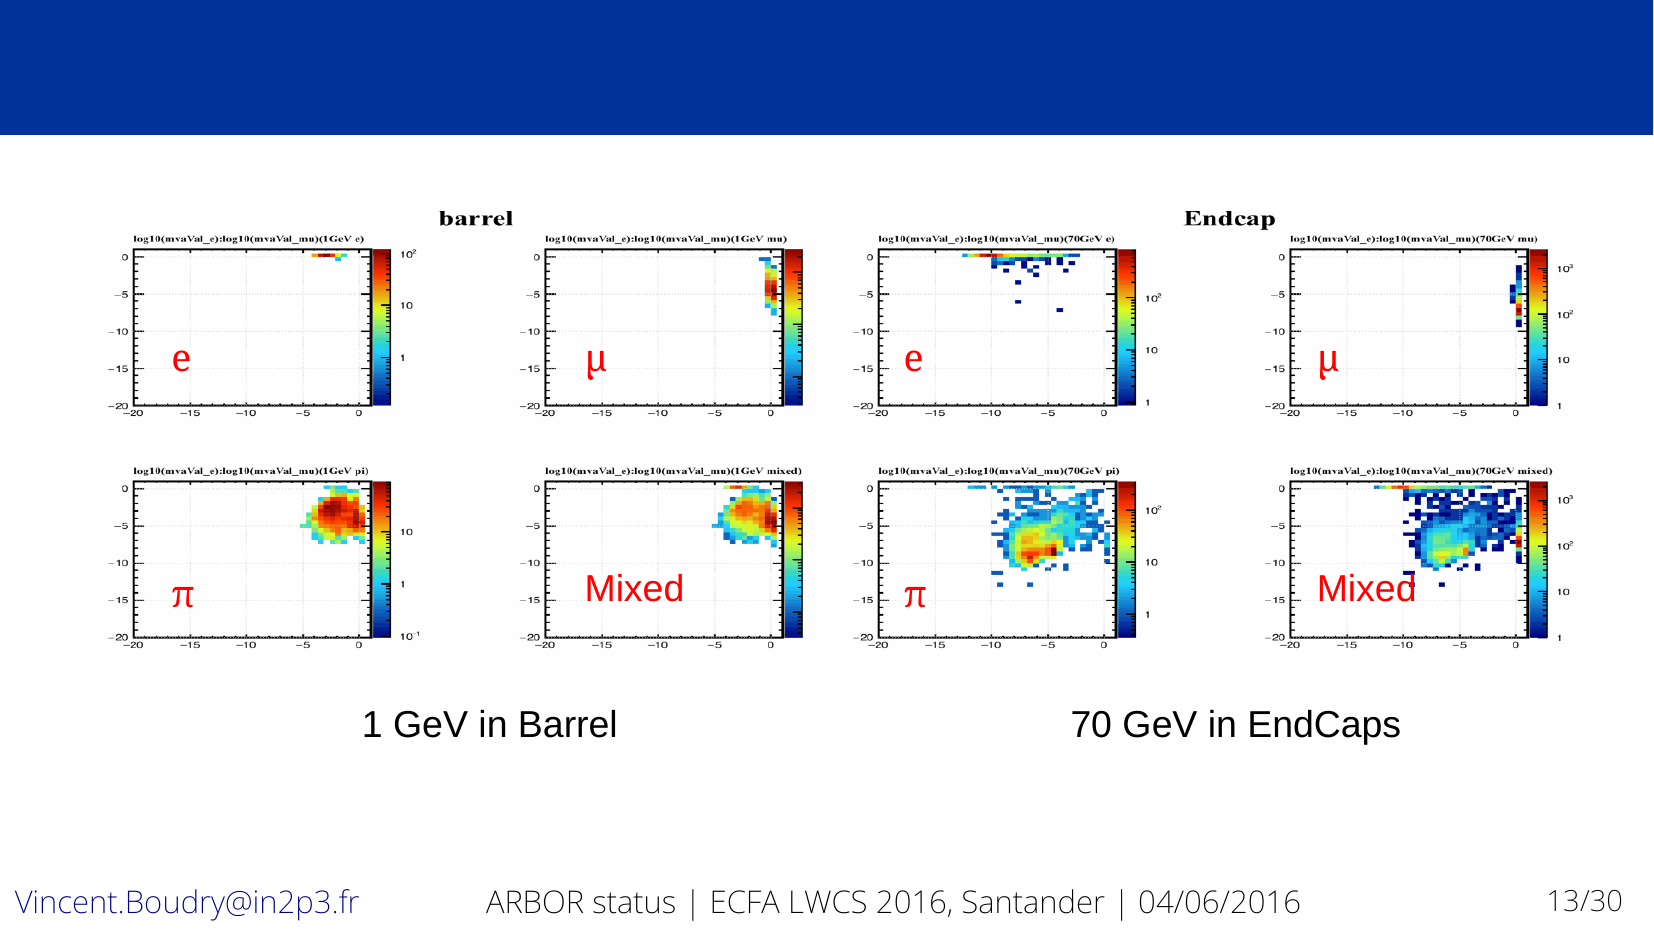

e
μ
π
Mixed
e
μ
π
Mixed
1 GeV in Barrel
70 GeV in EndCaps
ARBOR status | ECFA LWCS 2016, Santander | 04/06/2016
13